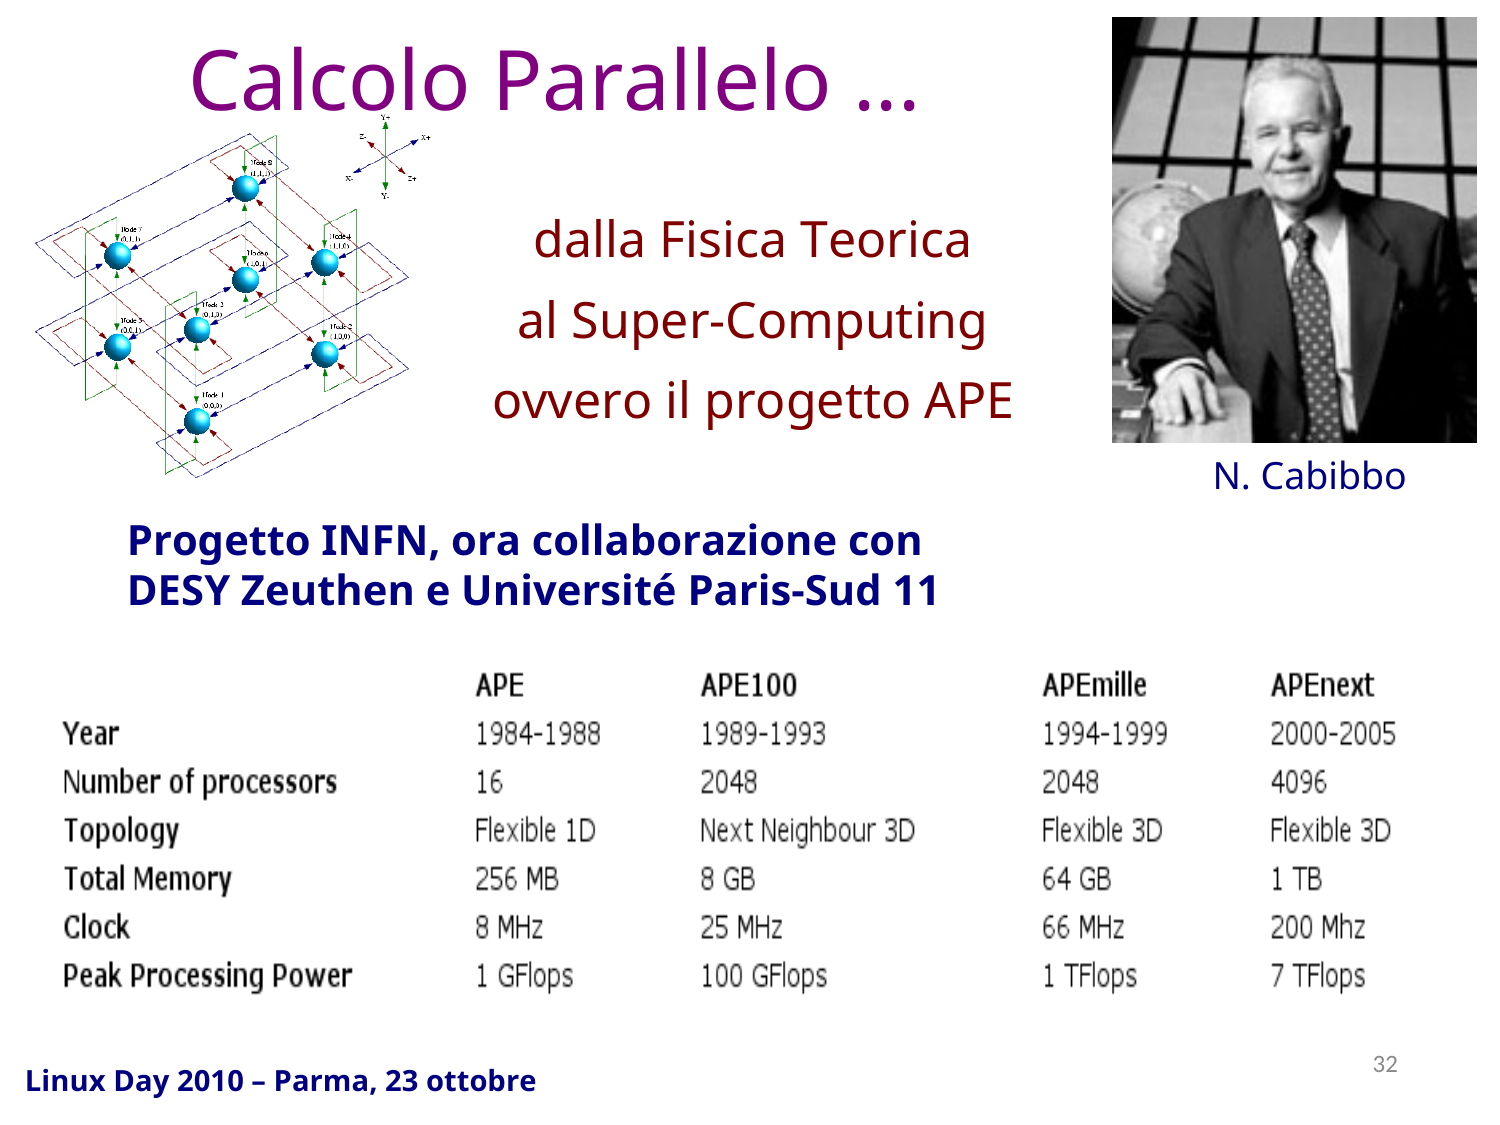

Calcolo Parallelo ...
N. Cabibbo
dalla Fisica Teorica
al Super-Computing
ovvero il progetto APE
Progetto INFN, ora collaborazione con
DESY Zeuthen e Université Paris-Sud 11
32